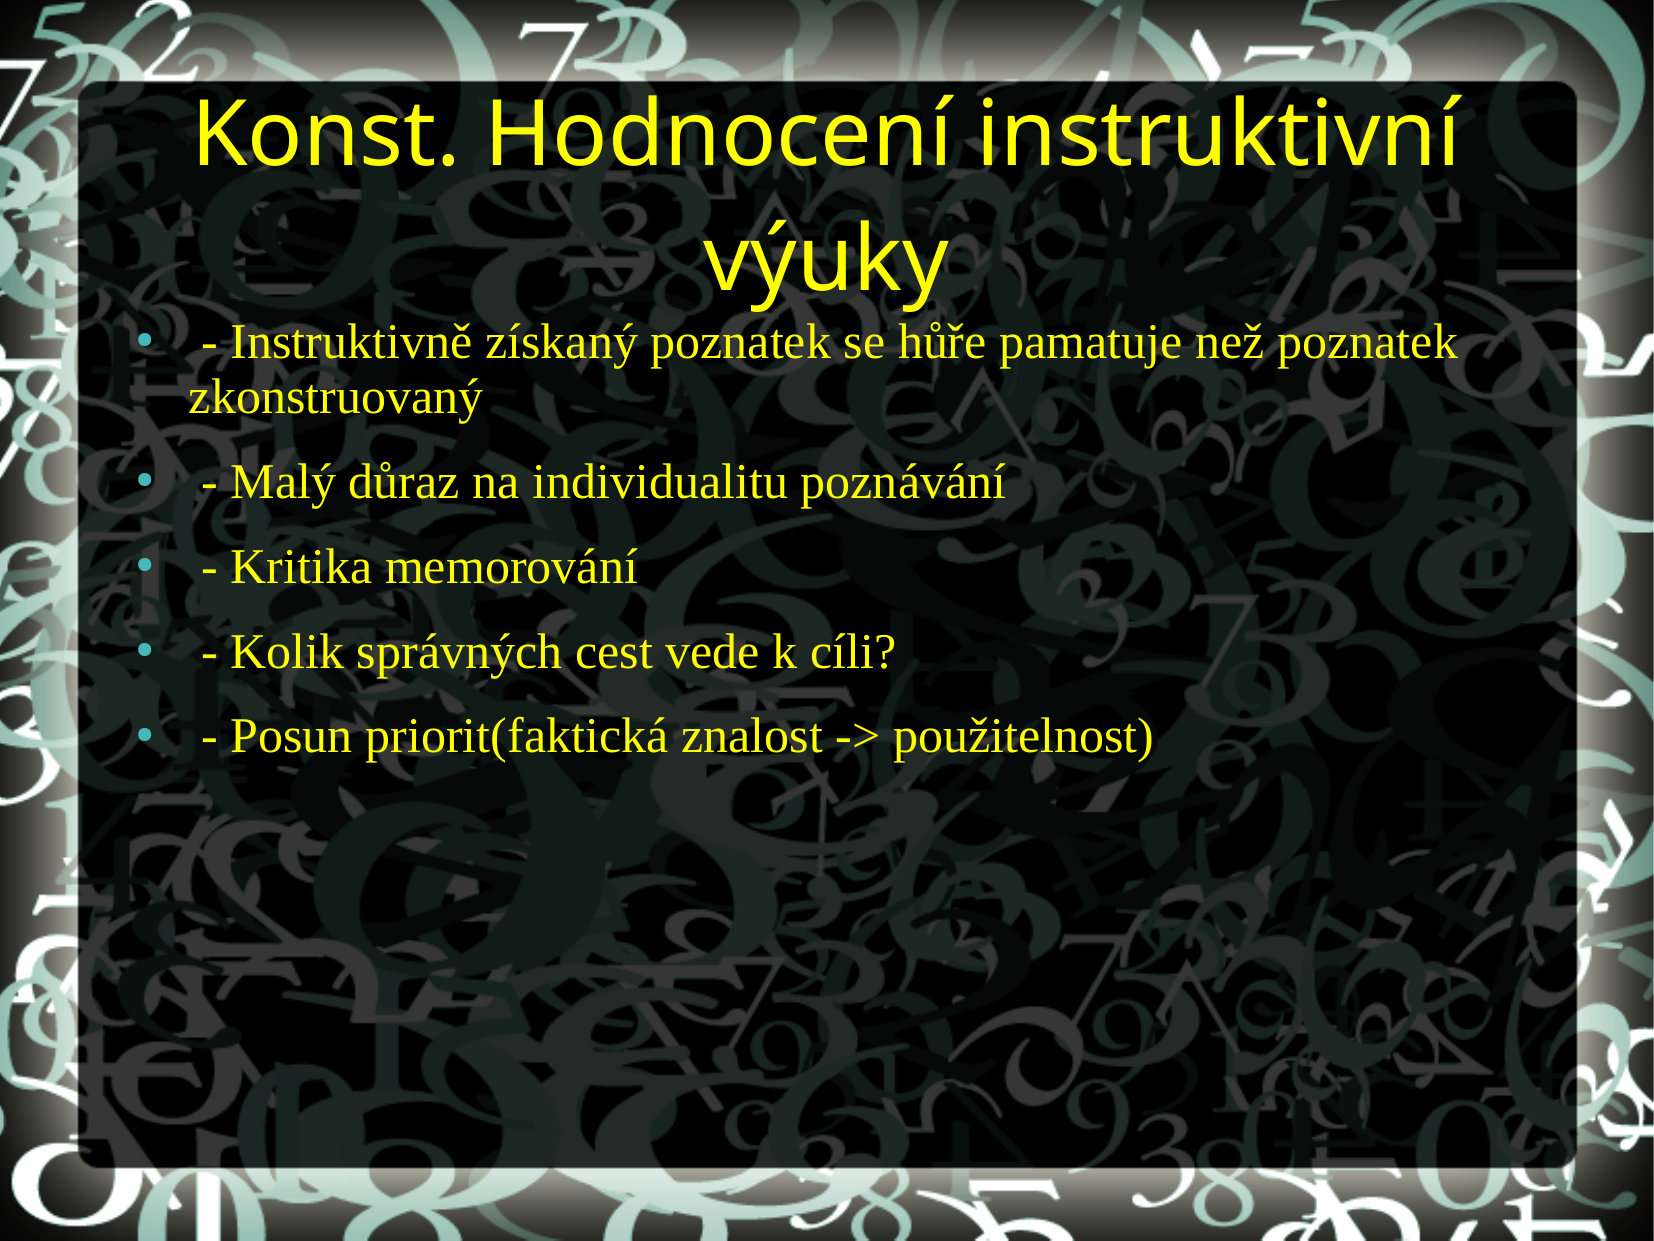

# Konst. Hodnocení instruktivní výuky
 - Instruktivně získaný poznatek se hůře pamatuje než poznatek zkonstruovaný
 - Malý důraz na individualitu poznávání
 - Kritika memorování
 - Kolik správných cest vede k cíli?
 - Posun priorit(faktická znalost -> použitelnost)